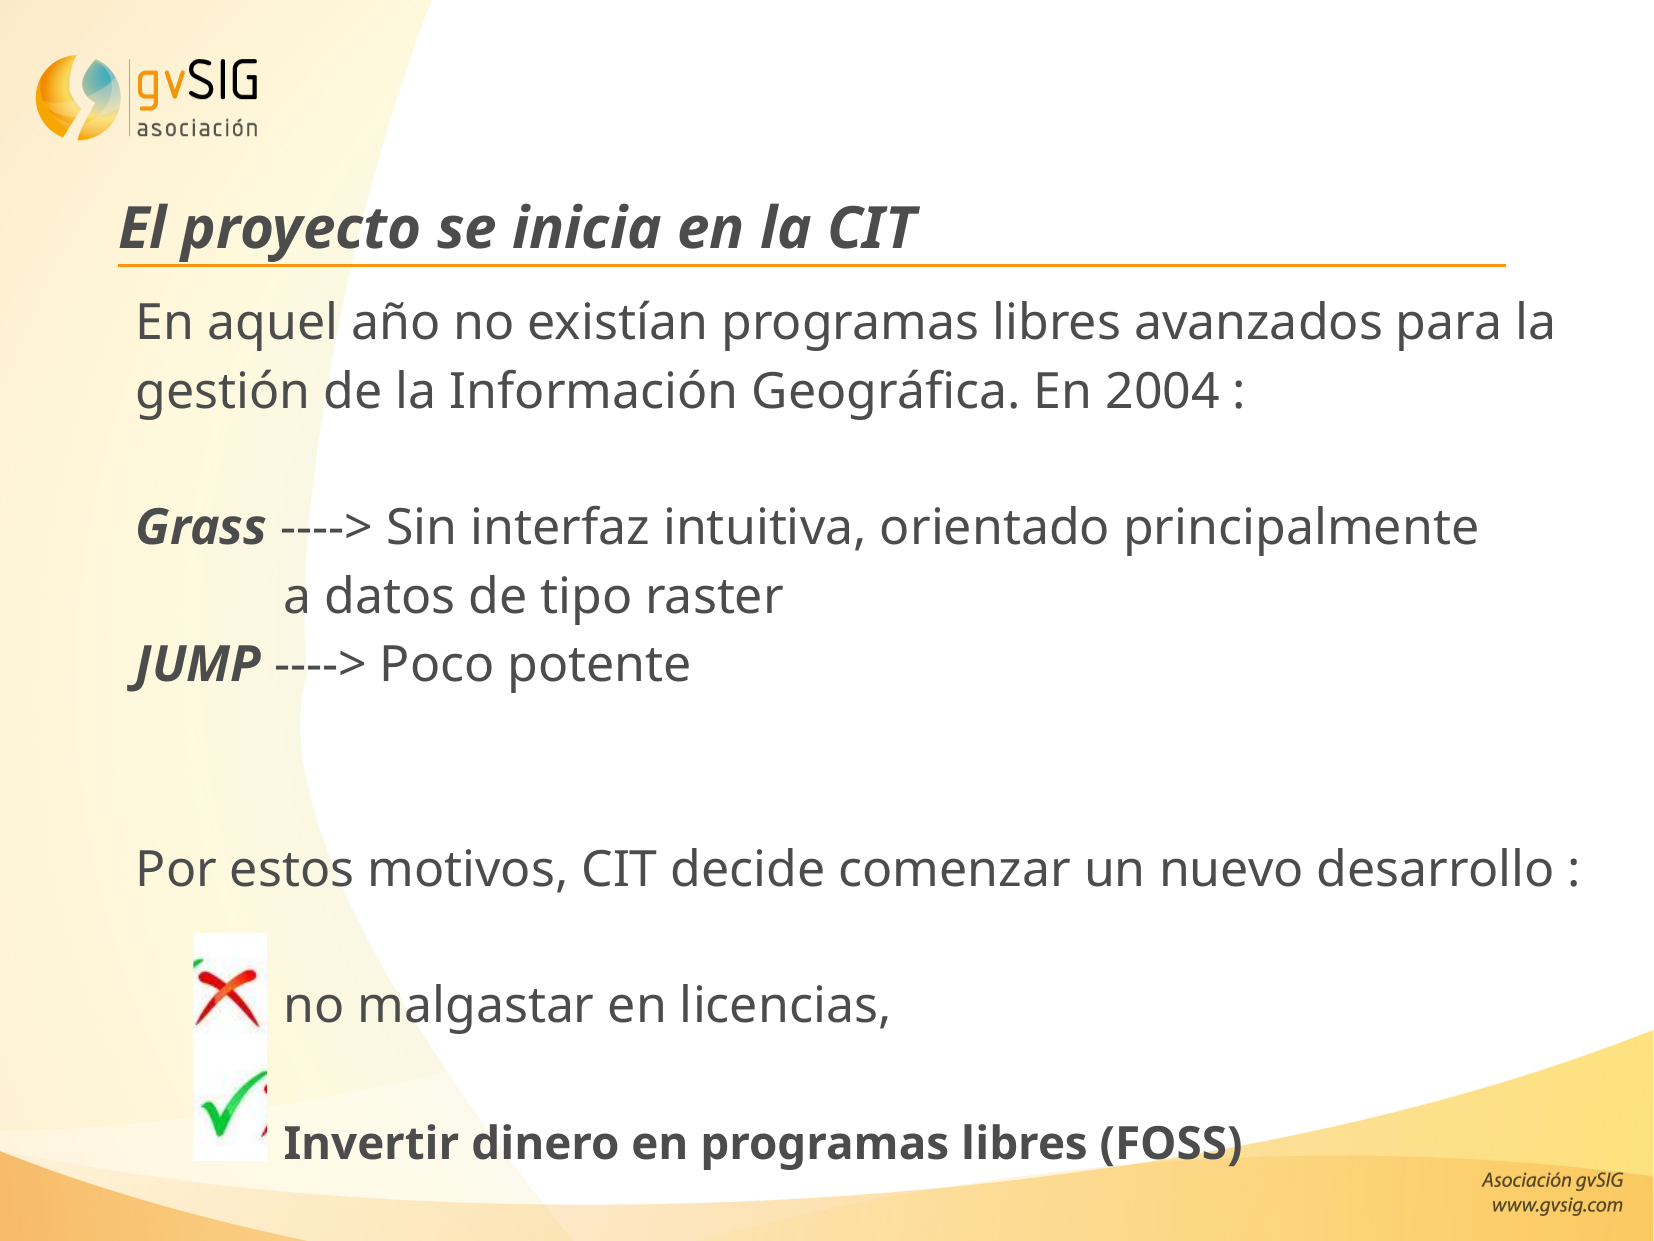

El proyecto se inicia en la CIT
# En aquel año no existían programas libres avanzados para la gestión de la Información Geográfica. En 2004 : Grass ----> Sin interfaz intuitiva, orientado principalmente 				a datos de tipo raster JUMP ----> Poco potente Por estos motivos, CIT decide comenzar un nuevo desarrollo : no malgastar en licencias, Invertir dinero en programas libres (FOSS)